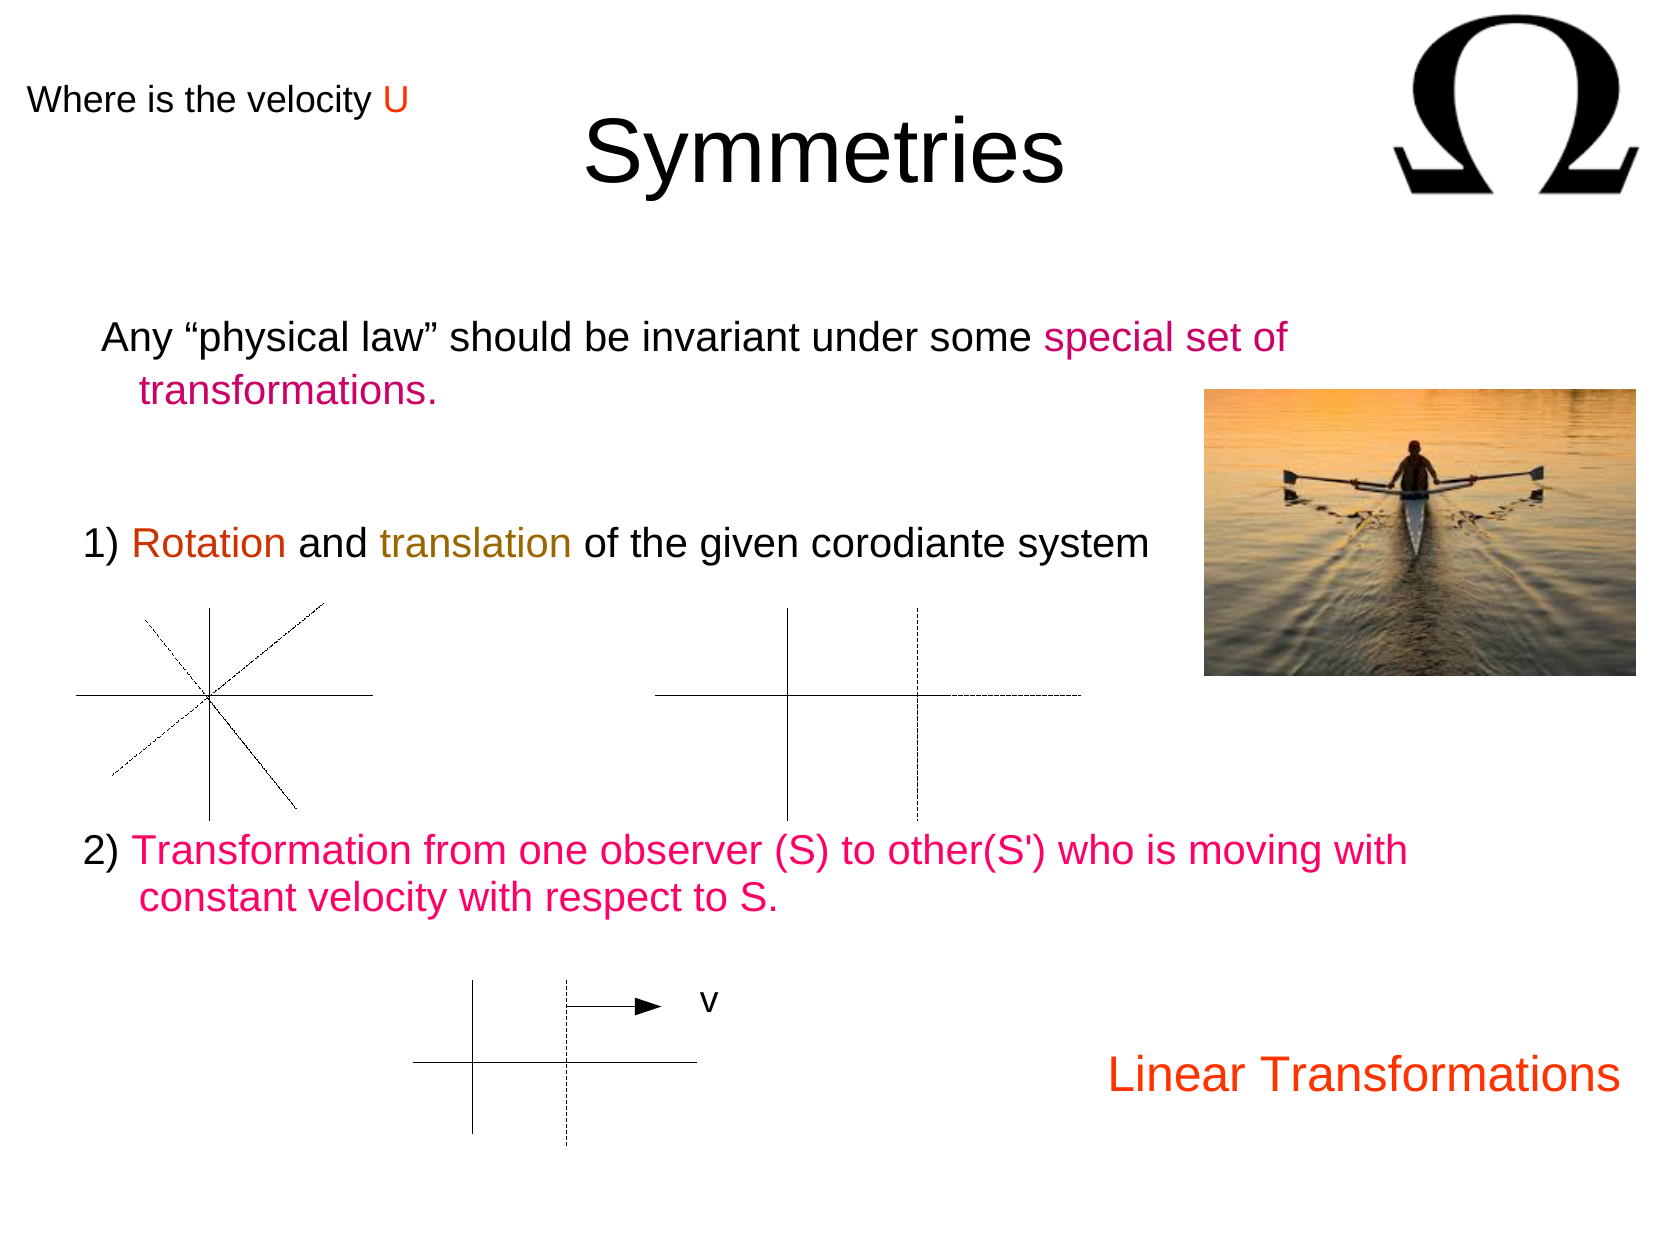

# Symmetries
Where is the velocity U
 Any “physical law” should be invariant under some special set of transformations.
1) Rotation and translation of the given corodiante system
2) Transformation from one observer (S) to other(S') who is moving with constant velocity with respect to S.
v
Linear Transformations